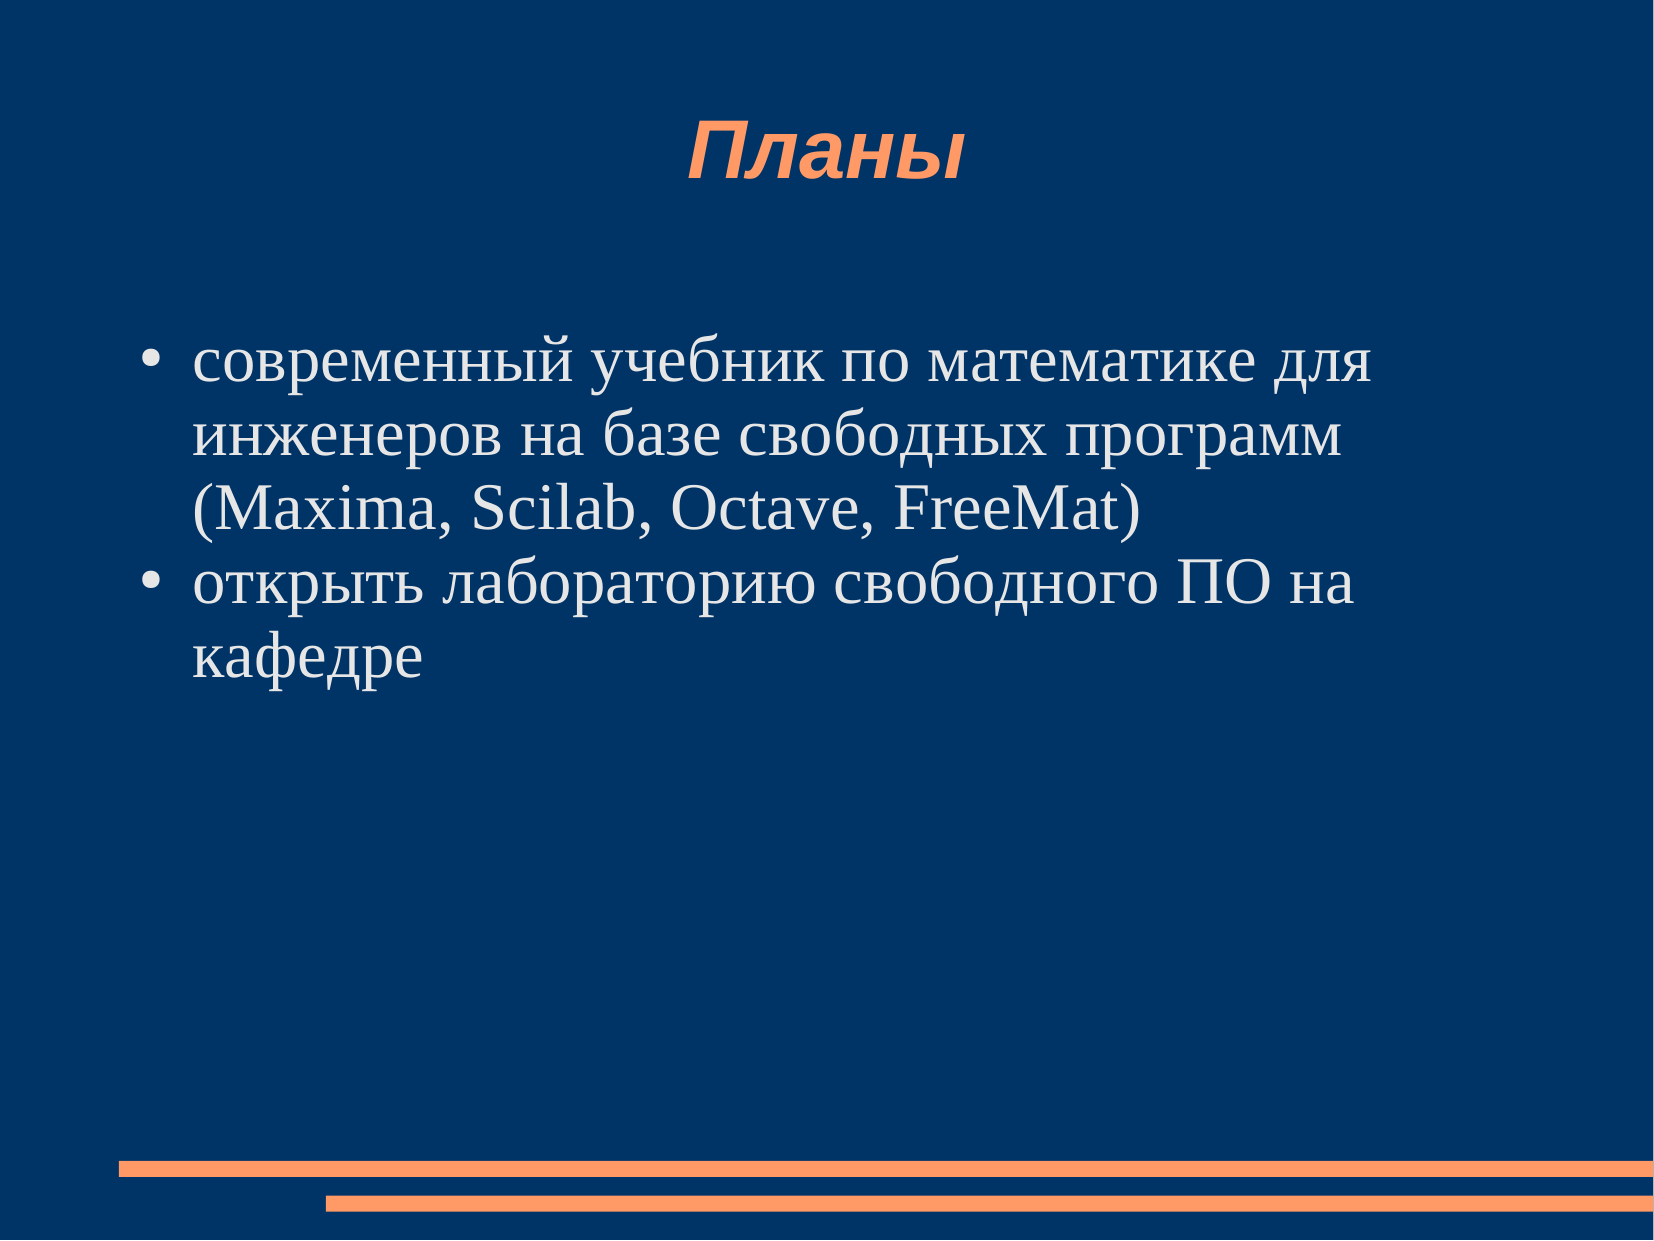

# Планы
современный учебник по математике для инженеров на базе свободных программ (Maxima, Scilab, Octave, FreeMat)
открыть лабораторию свободного ПО на кафедре